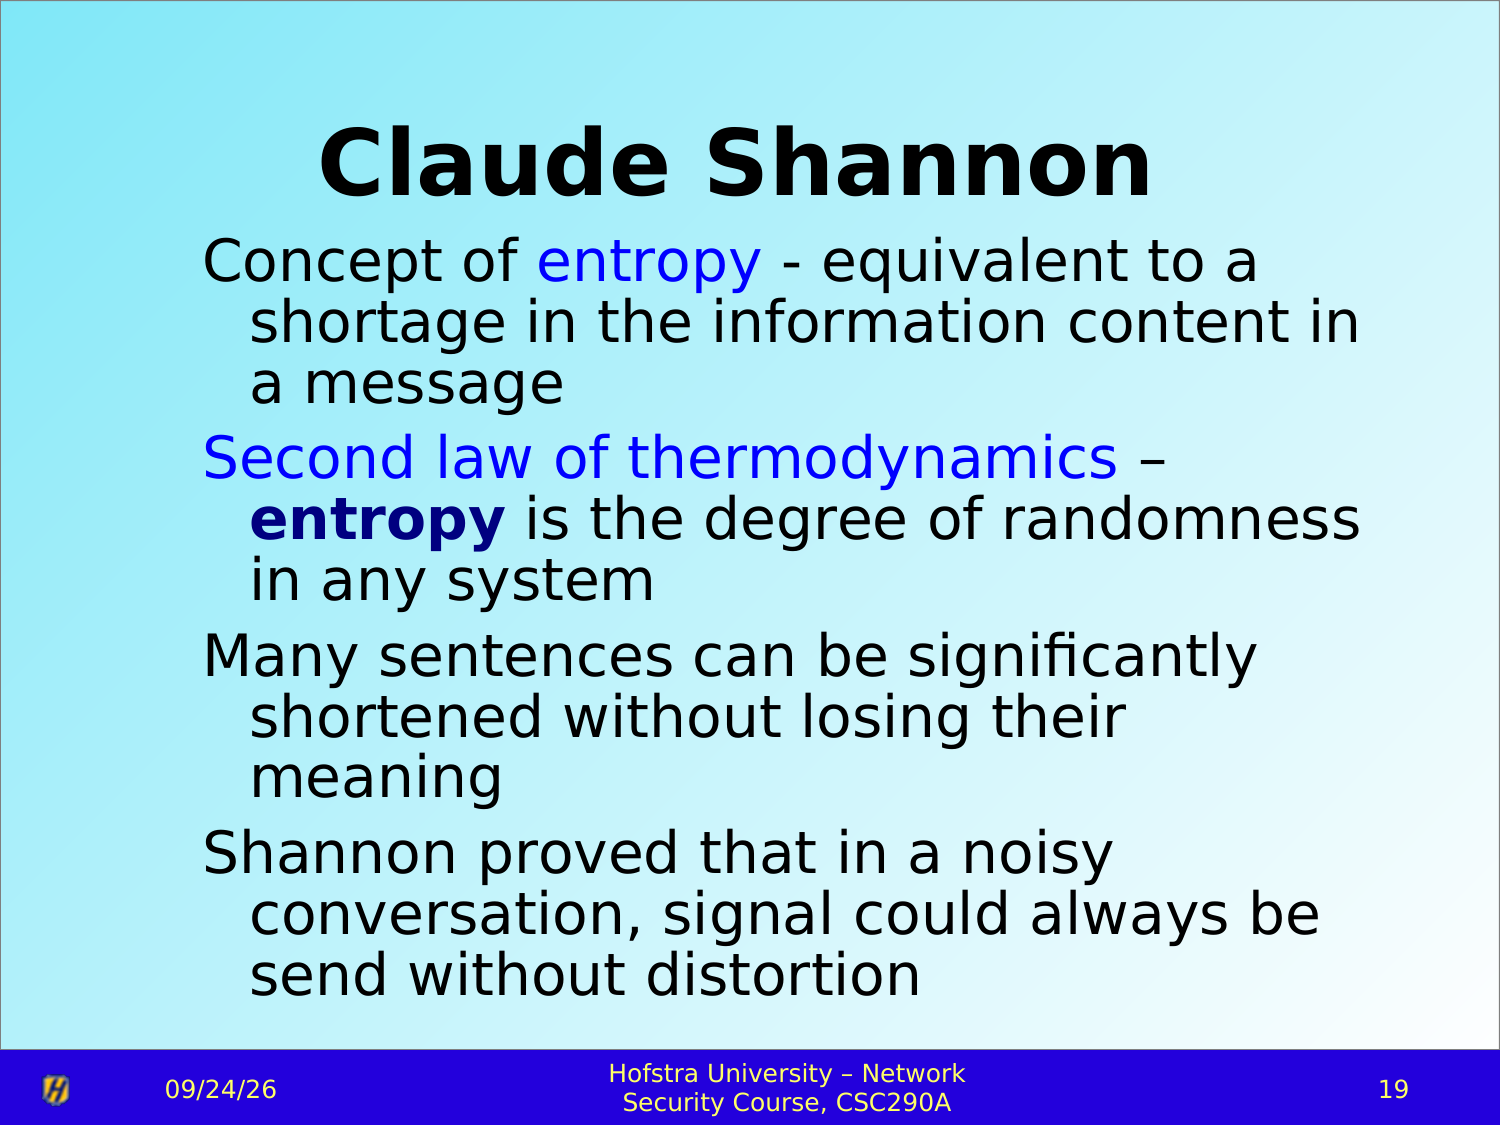

# Claude Shannon
Concept of entropy - equivalent to a shortage in the information content in a message
Second law of thermodynamics – entropy is the degree of randomness in any system
Many sentences can be significantly shortened without losing their meaning
Shannon proved that in a noisy conversation, signal could always be send without distortion
19